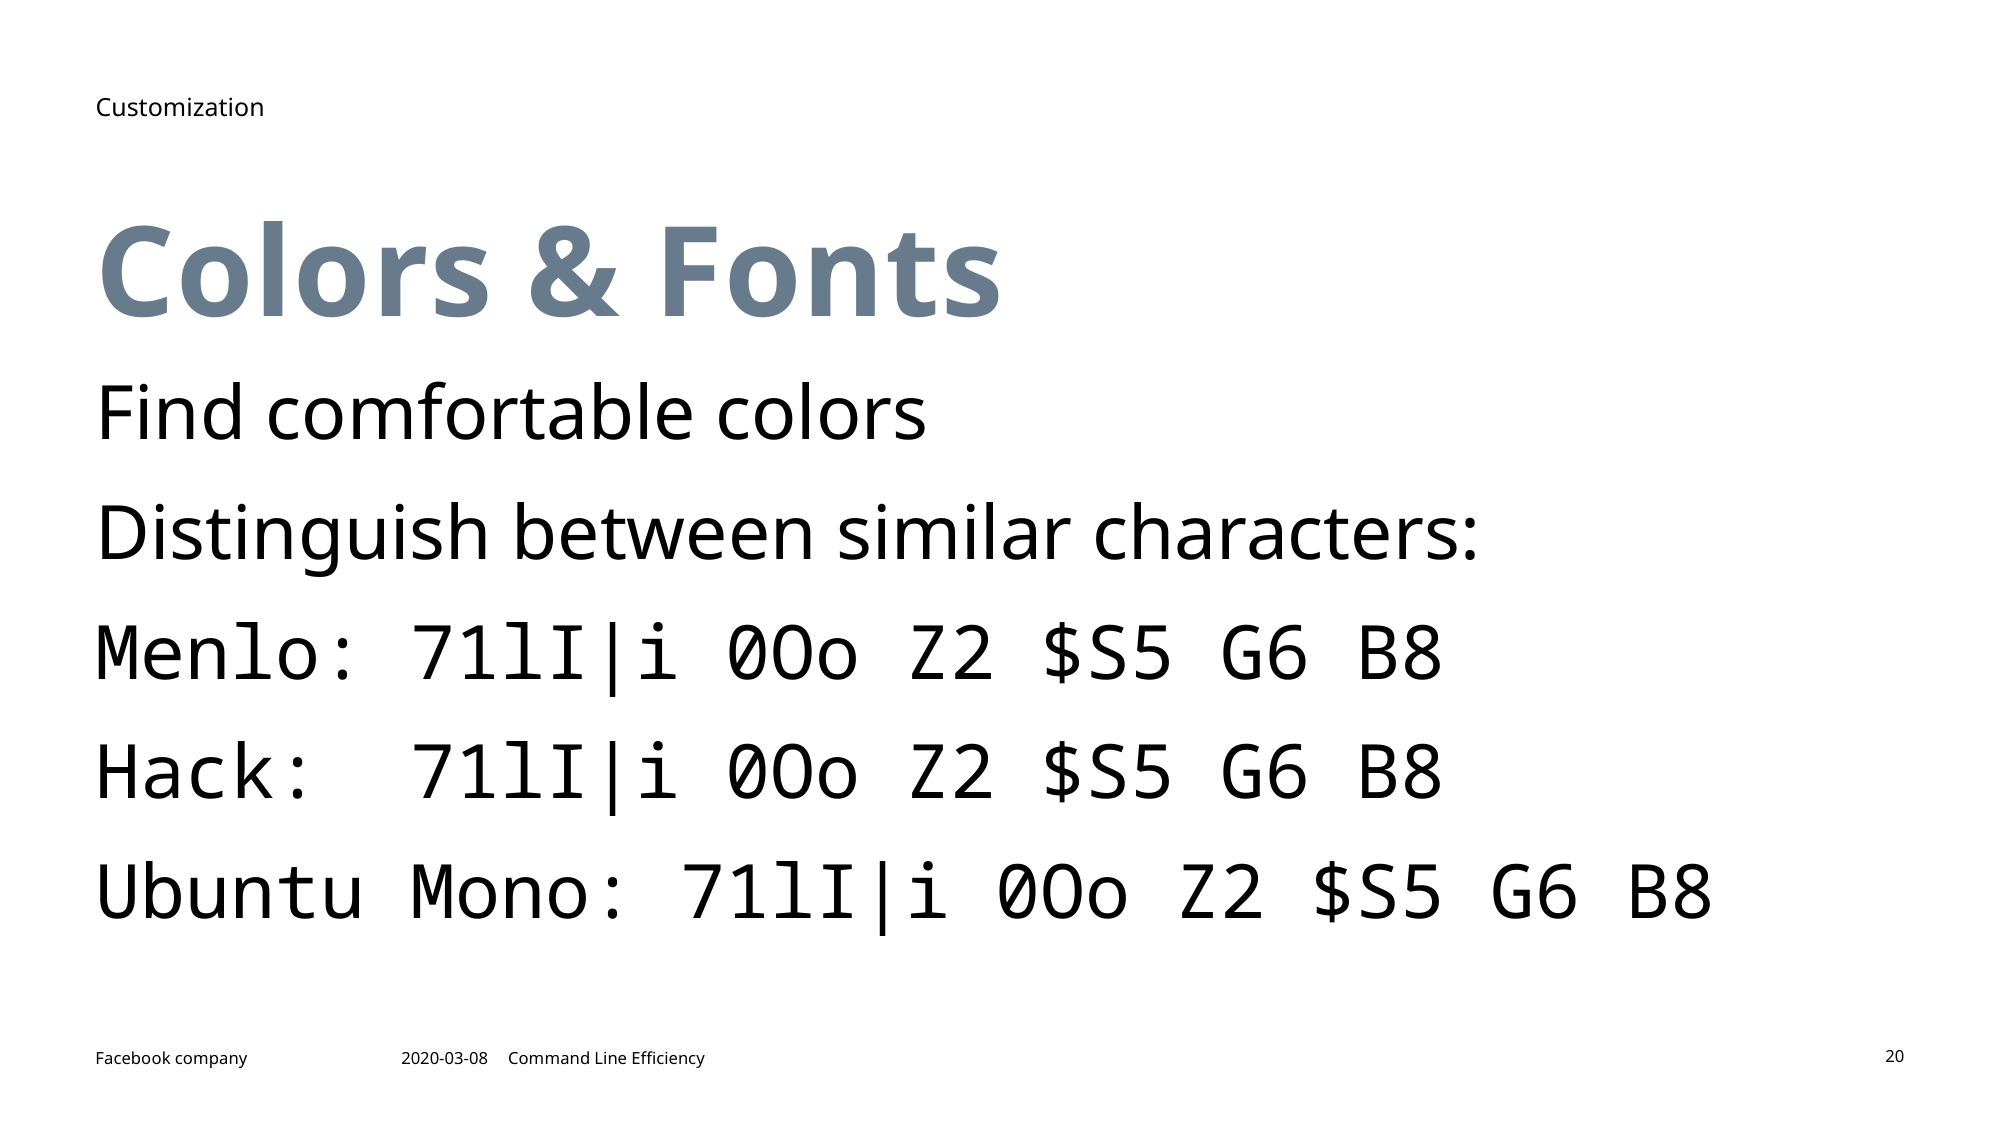

Customization
Colors & Fonts
# Find comfortable colors
Distinguish between similar characters:
Menlo: 71lI|i 0Oo Z2 $S5 G6 B8
Hack: 71lI|i 0Oo Z2 $S5 G6 B8
Ubuntu Mono: 71lI|i 0Oo Z2 $S5 G6 B8
2020-03-08
Command Line Efficiency